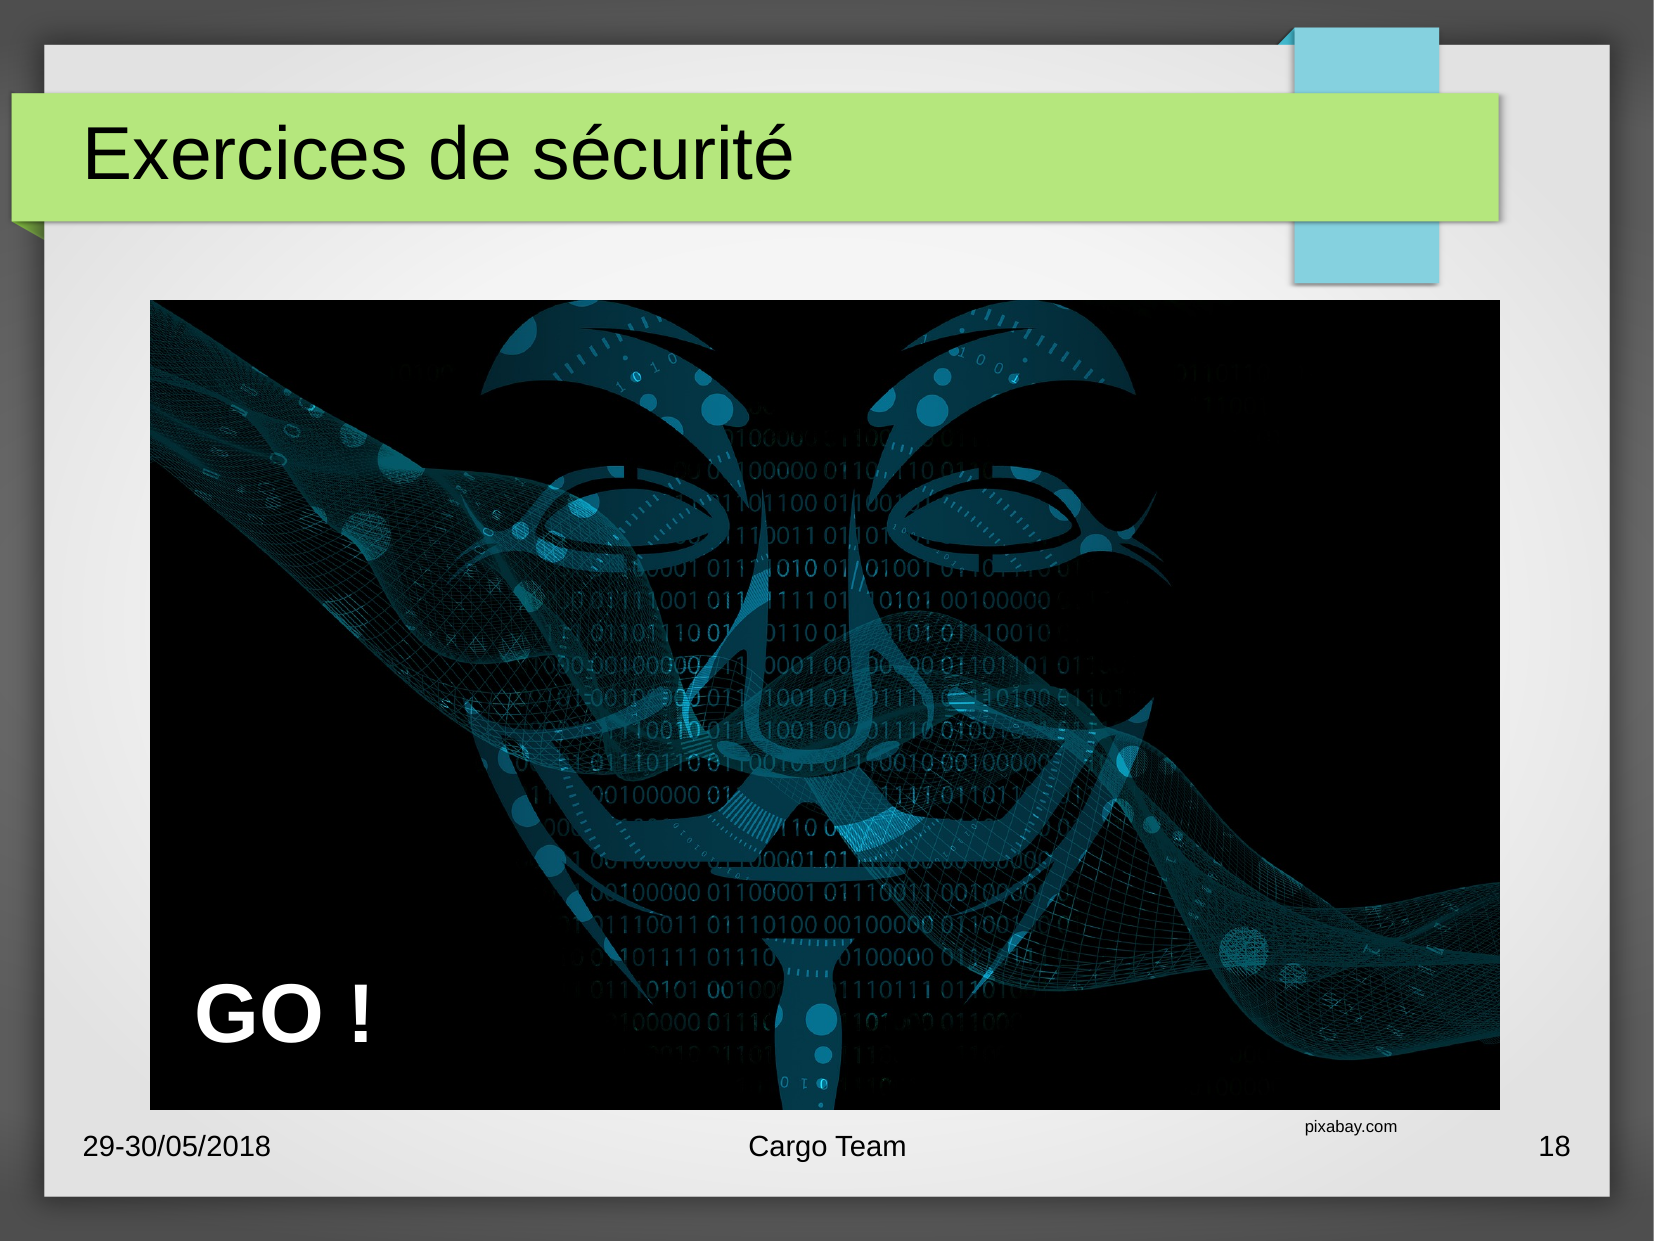

# Exercices de sécurité
GO !
pixabay.com
29-30/05/2018
Cargo Team
18